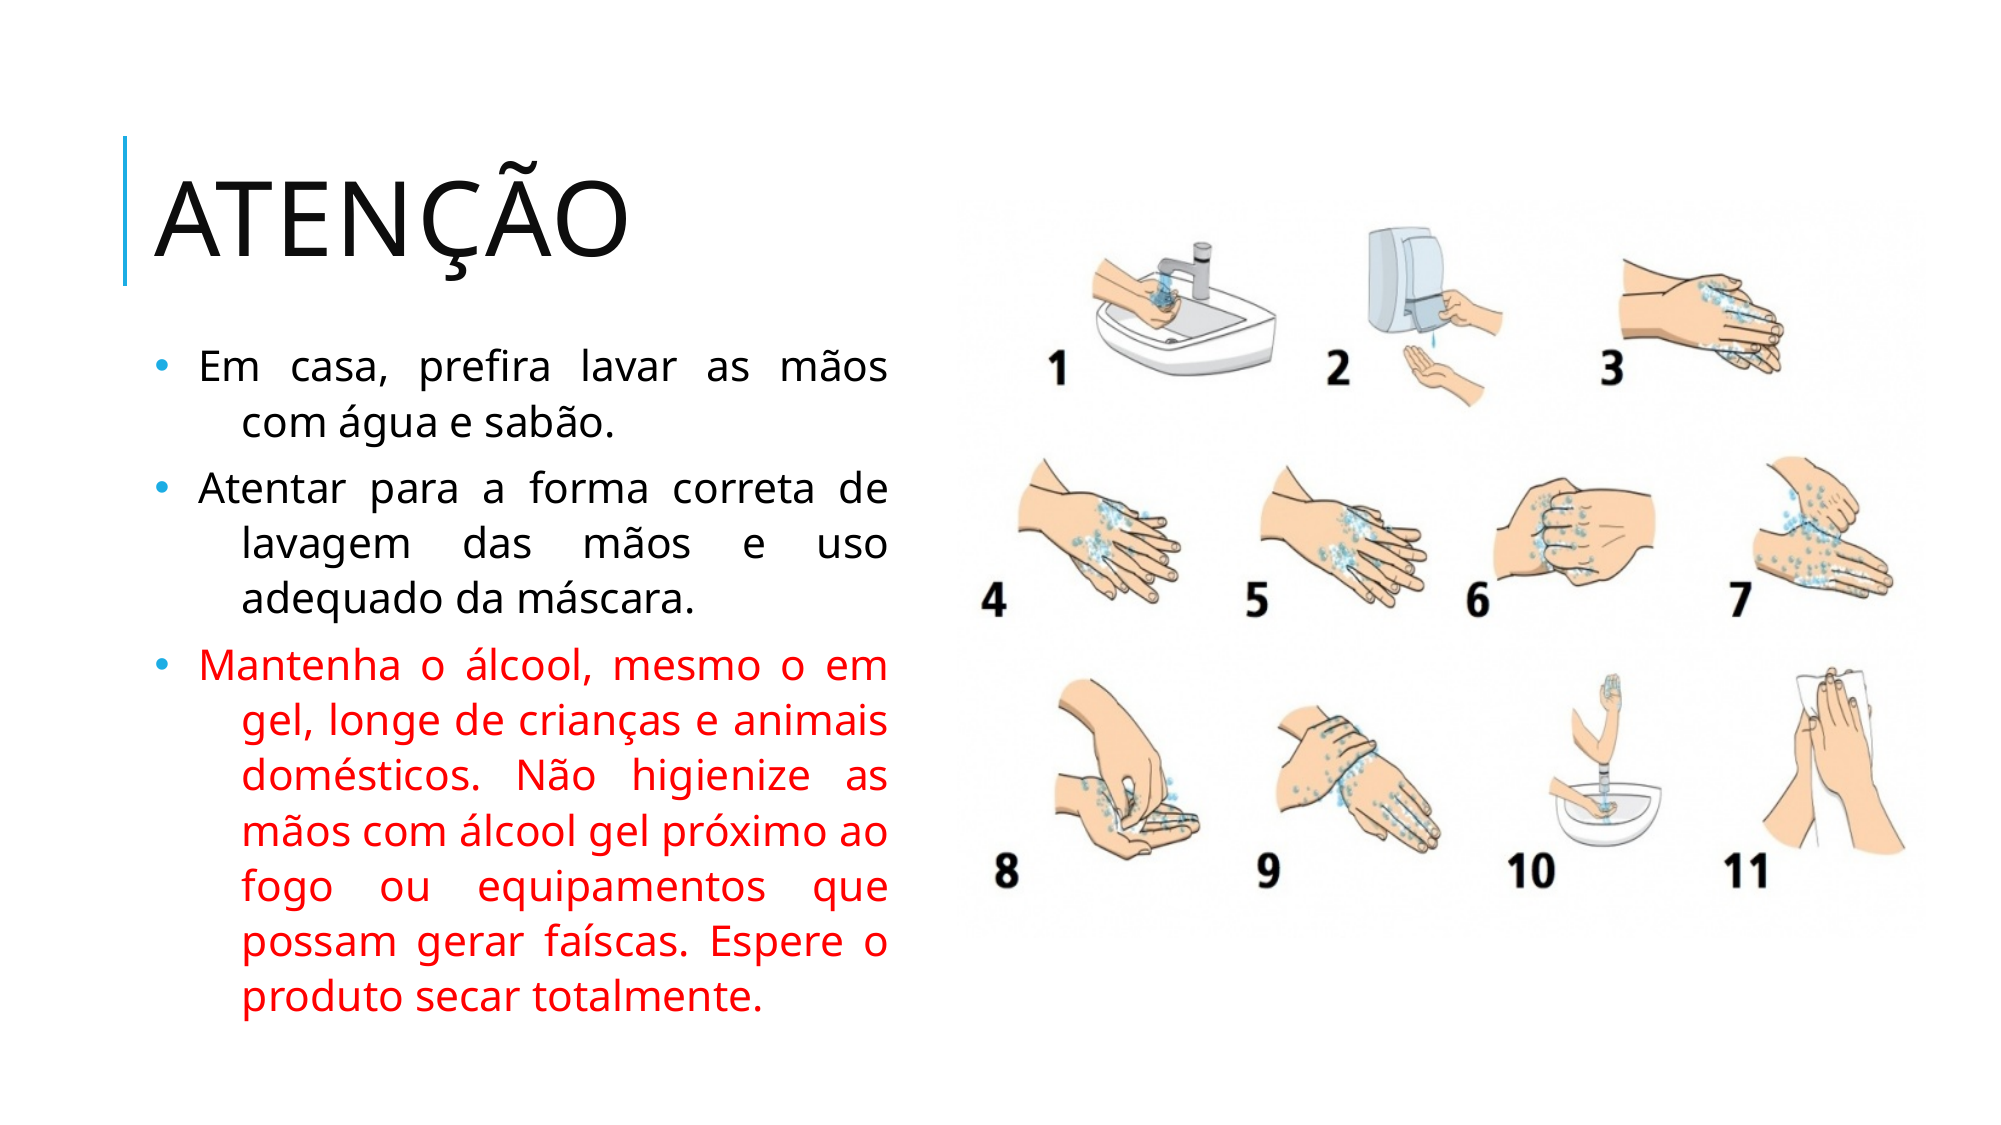

# ATENÇÃO
Em casa, prefira lavar as mãos com água e sabão.
Atentar para a forma correta de lavagem das mãos e uso adequado da máscara.
Mantenha o álcool, mesmo o em gel, longe de crianças e animais domésticos. Não higienize as mãos com álcool gel próximo ao fogo ou equipamentos que possam gerar faíscas. Espere o produto secar totalmente.